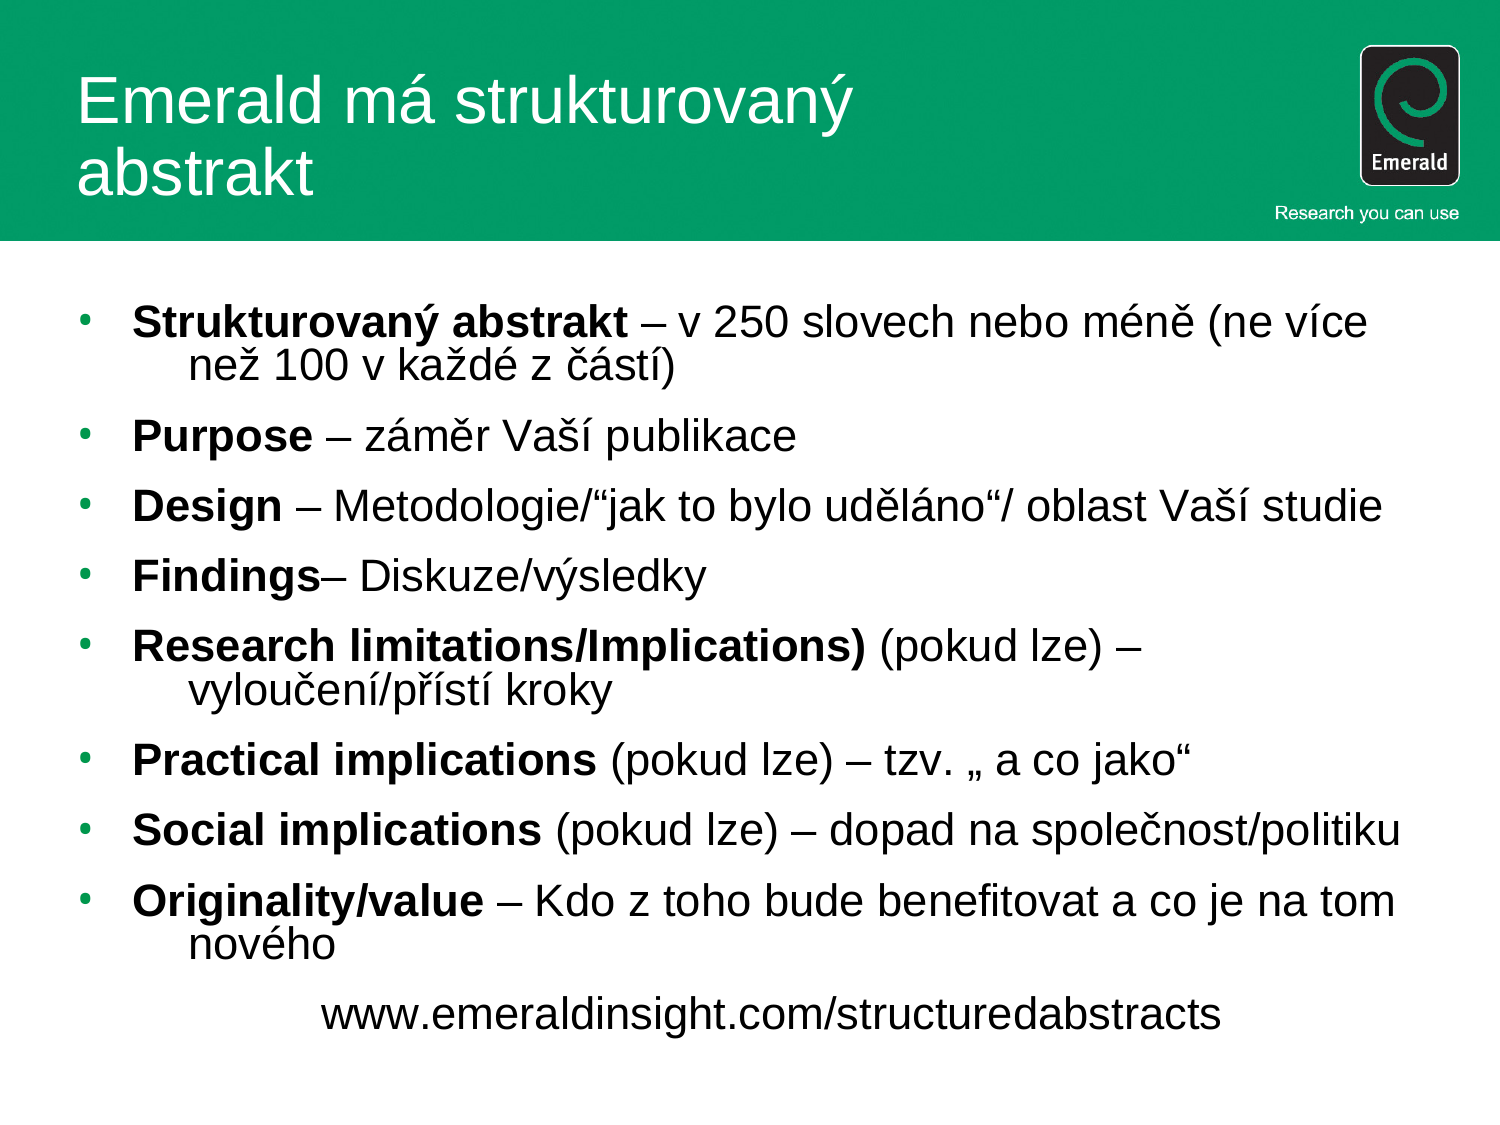

# Emerald má strukturovaný abstrakt
Strukturovaný abstrakt – v 250 slovech nebo méně (ne více než 100 v každé z částí)
Purpose – záměr Vaší publikace
Design – Metodologie/“jak to bylo uděláno“/ oblast Vaší studie
Findings– Diskuze/výsledky
Research limitations/Implications) (pokud lze) – vyloučení/přístí kroky
Practical implications (pokud lze) – tzv. „ a co jako“
Social implications (pokud lze) – dopad na společnost/politiku
Originality/value – Kdo z toho bude benefitovat a co je na tom nového
www.emeraldinsight.com/structuredabstracts